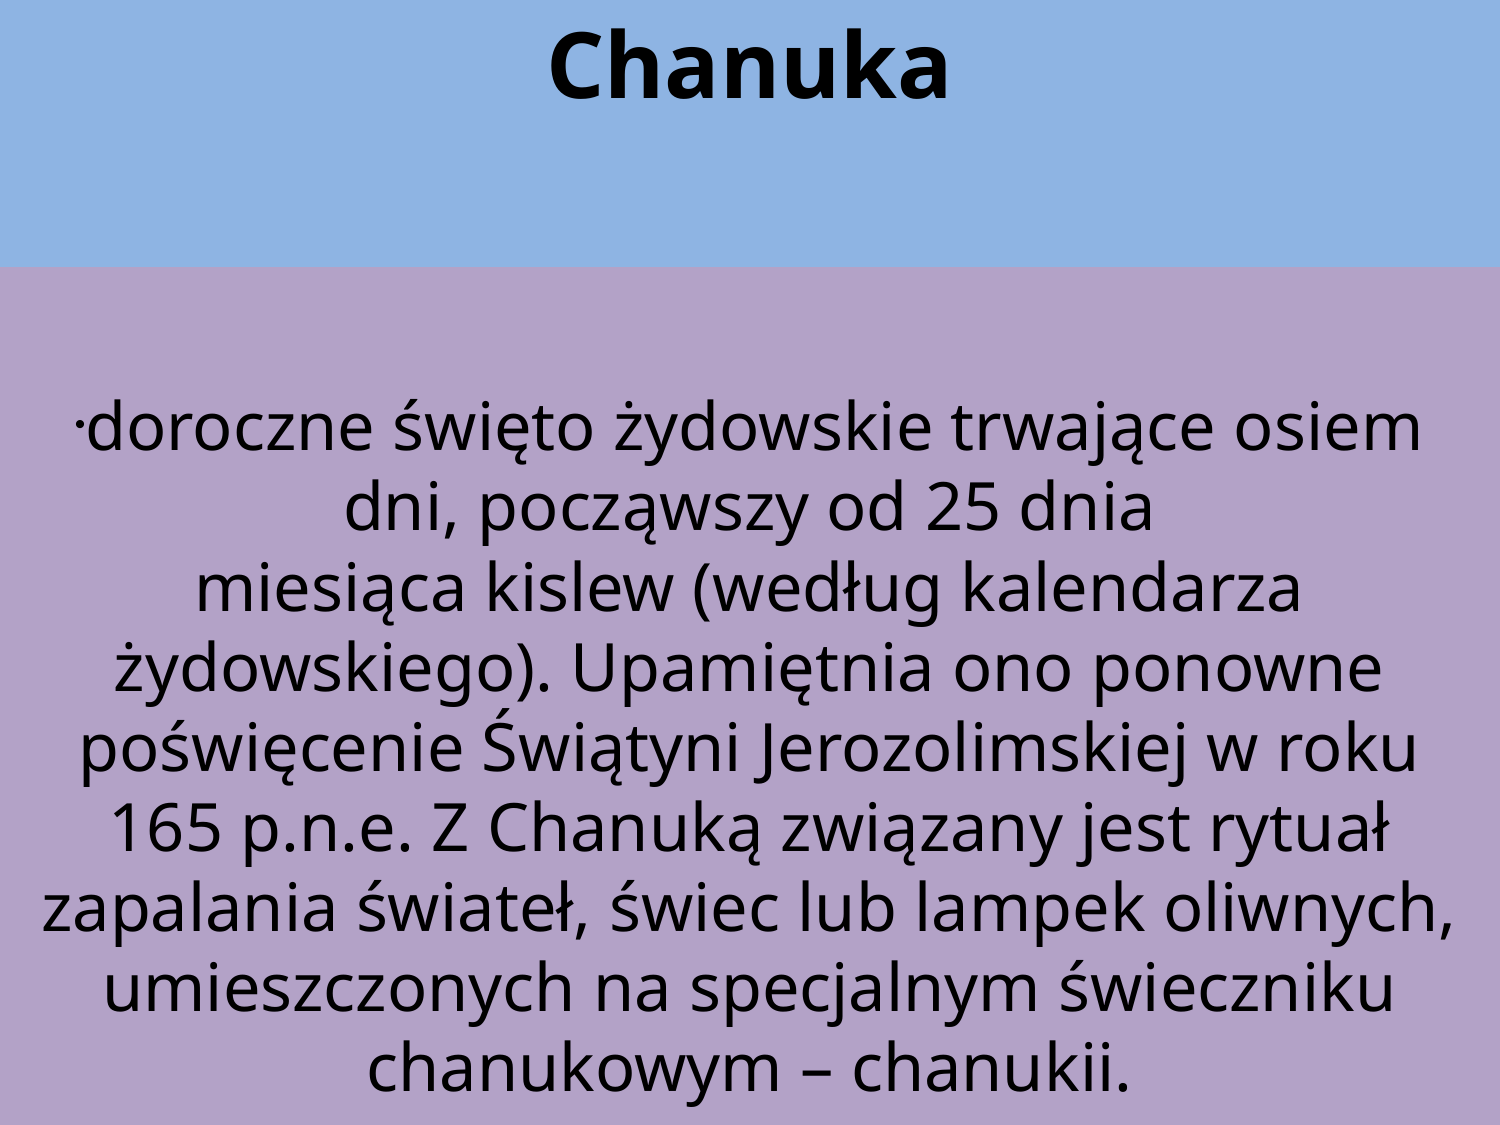

# Chanuka
doroczne święto żydowskie trwające osiem dni, począwszy od 25 dnia miesiąca kislew (według kalendarza żydowskiego). Upamiętnia ono ponowne poświęcenie Świątyni Jerozolimskiej w roku 165 p.n.e. Z Chanuką związany jest rytuał zapalania świateł, świec lub lampek oliwnych, umieszczonych na specjalnym świeczniku chanukowym – chanukii.